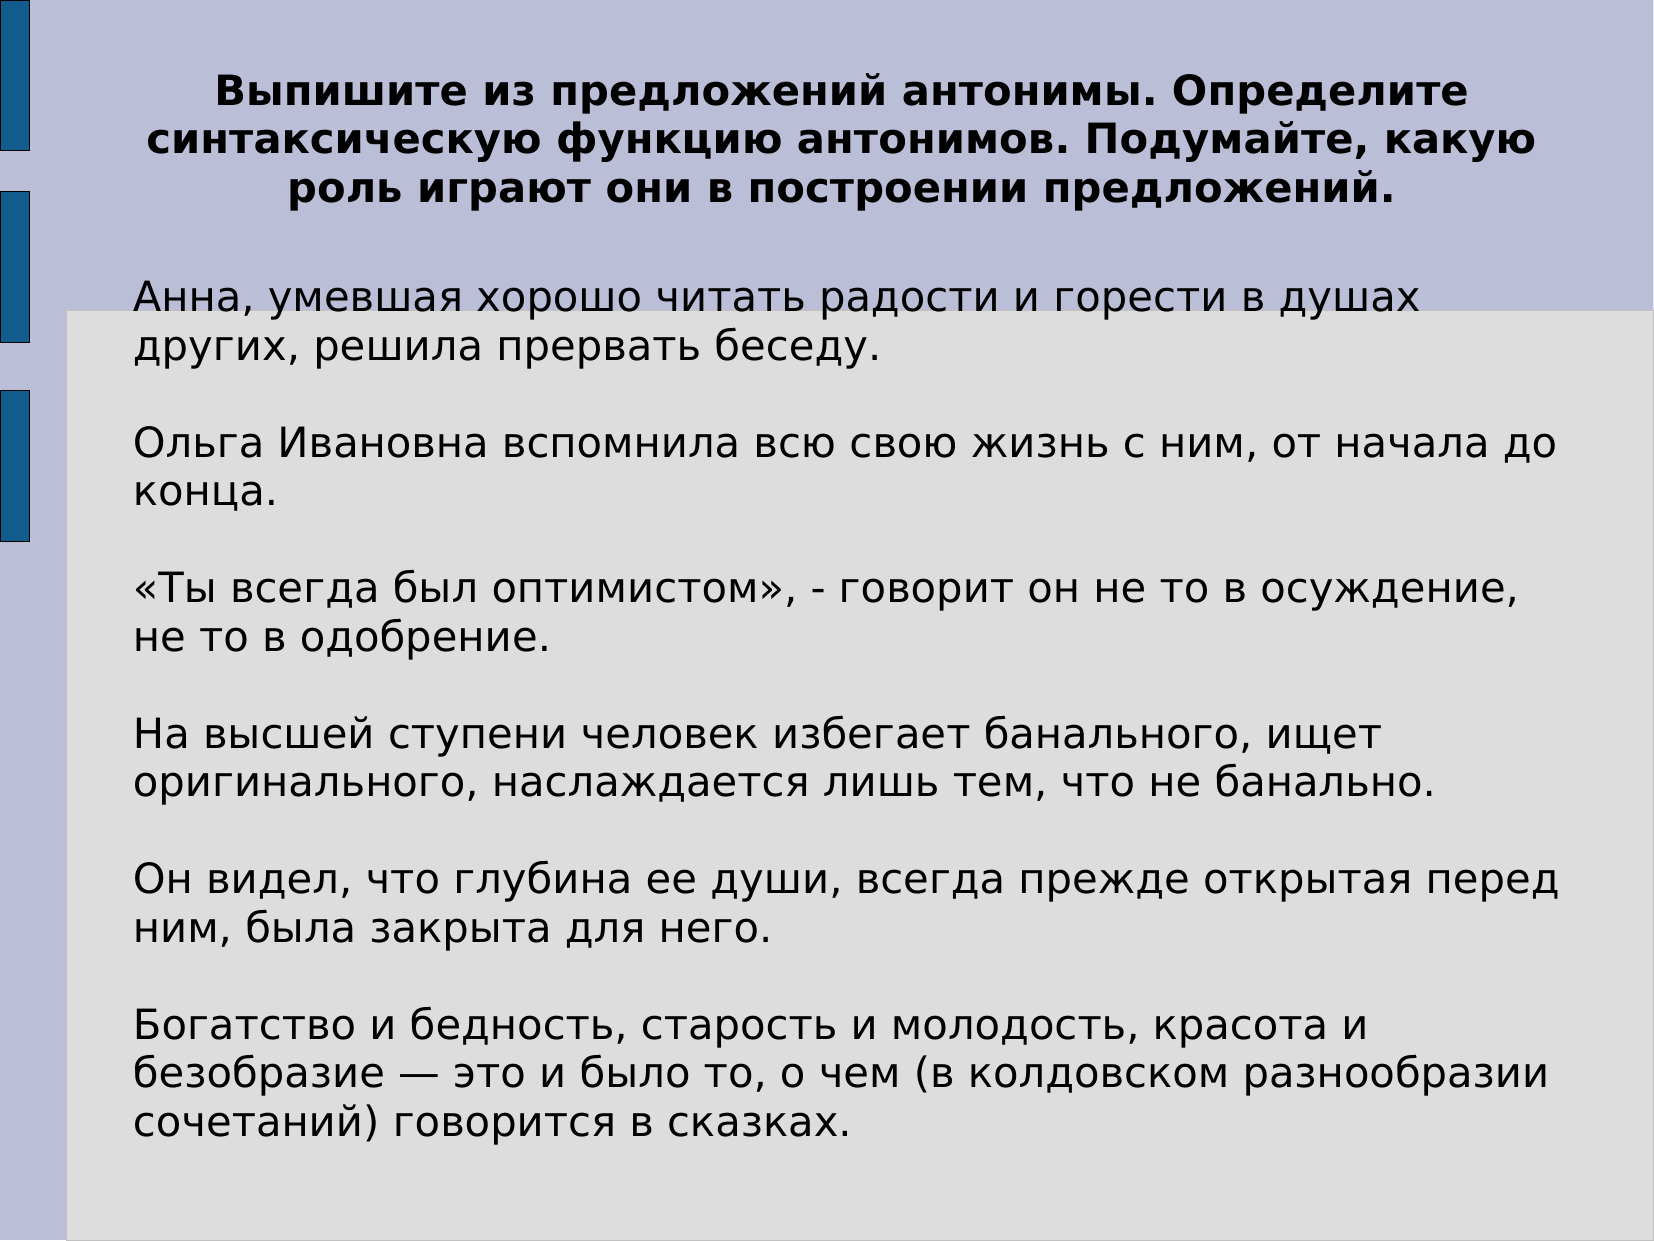

Выпишите из предложений антонимы. Определите синтаксическую функцию антонимов. Подумайте, какую роль играют они в построении предложений.
Анна, умевшая хорошо читать радости и горести в душах других, решила прервать беседу.
Ольга Ивановна вспомнила всю свою жизнь с ним, от начала до конца.
«Ты всегда был оптимистом», - говорит он не то в осуждение, не то в одобрение.
На высшей ступени человек избегает банального, ищет оригинального, наслаждается лишь тем, что не банально.
Он видел, что глубина ее души, всегда прежде открытая перед ним, была закрыта для него.
Богатство и бедность, старость и молодость, красота и безобразие — это и было то, о чем (в колдовском разнообразии сочетаний) говорится в сказках.